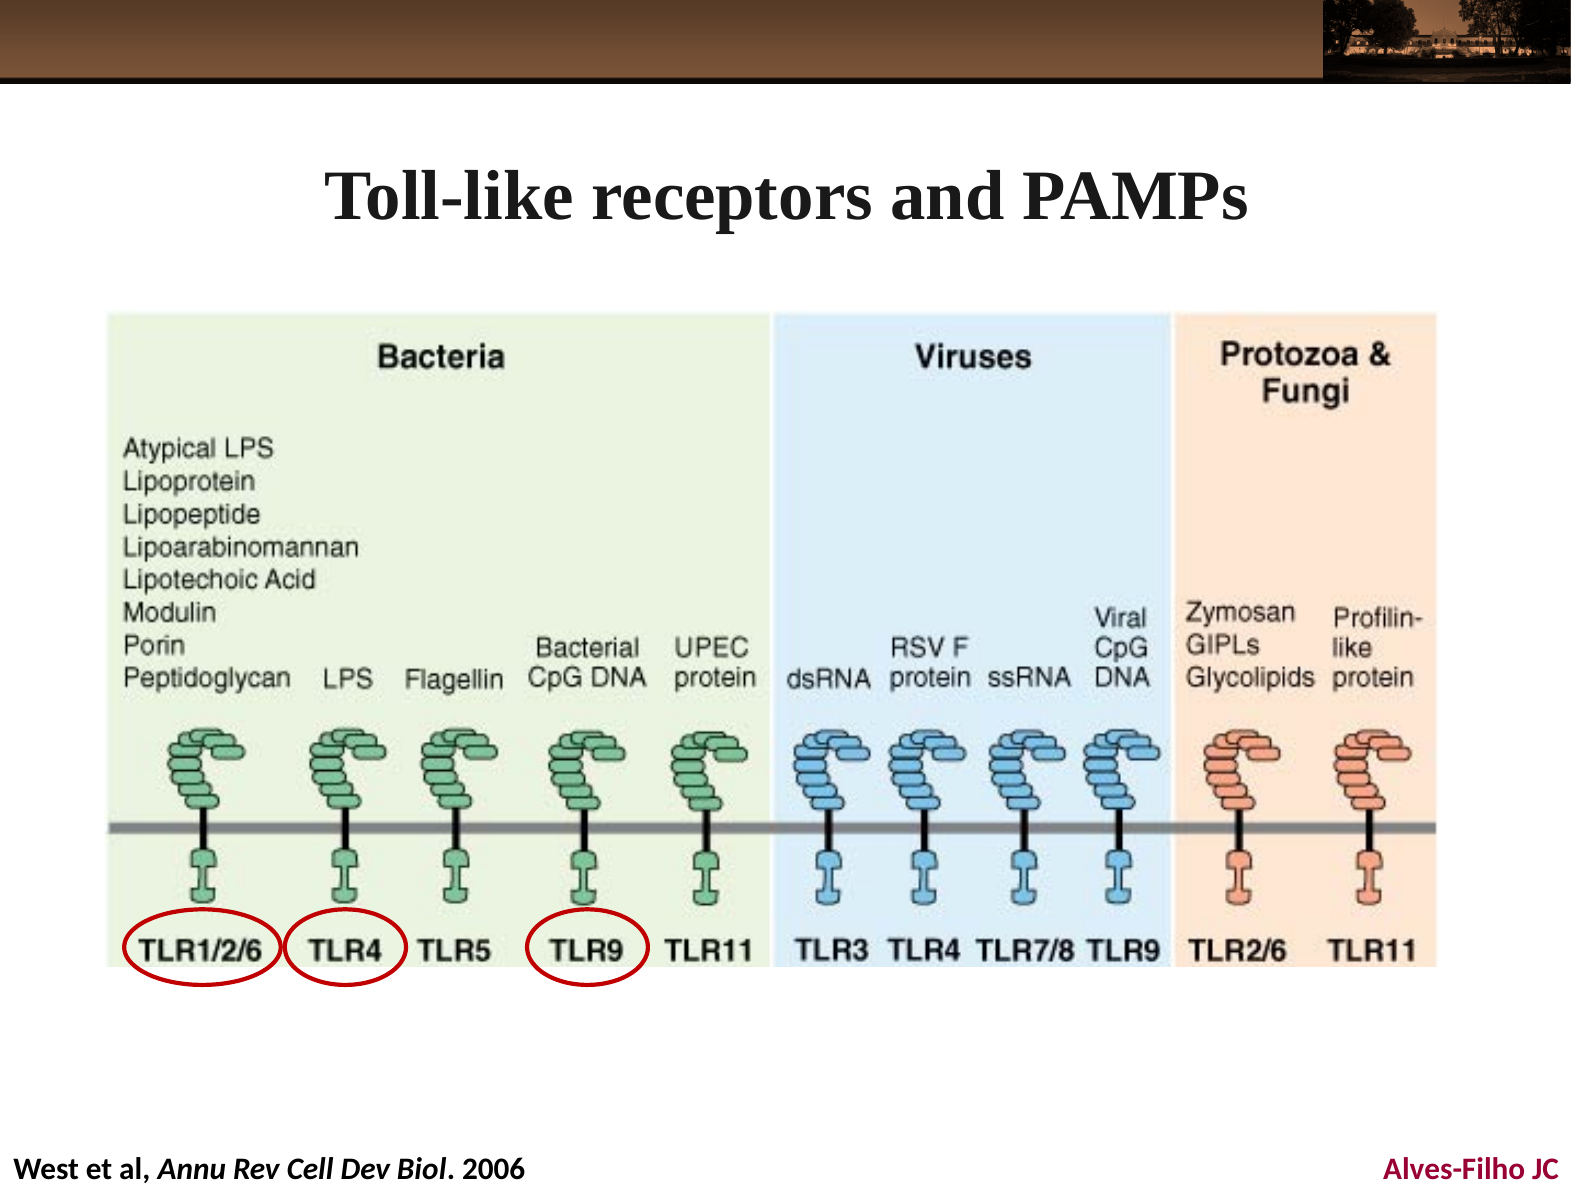

Toll-like receptors and PAMPs
Alves-Filho JC
West et al, Annu Rev Cell Dev Biol. 2006